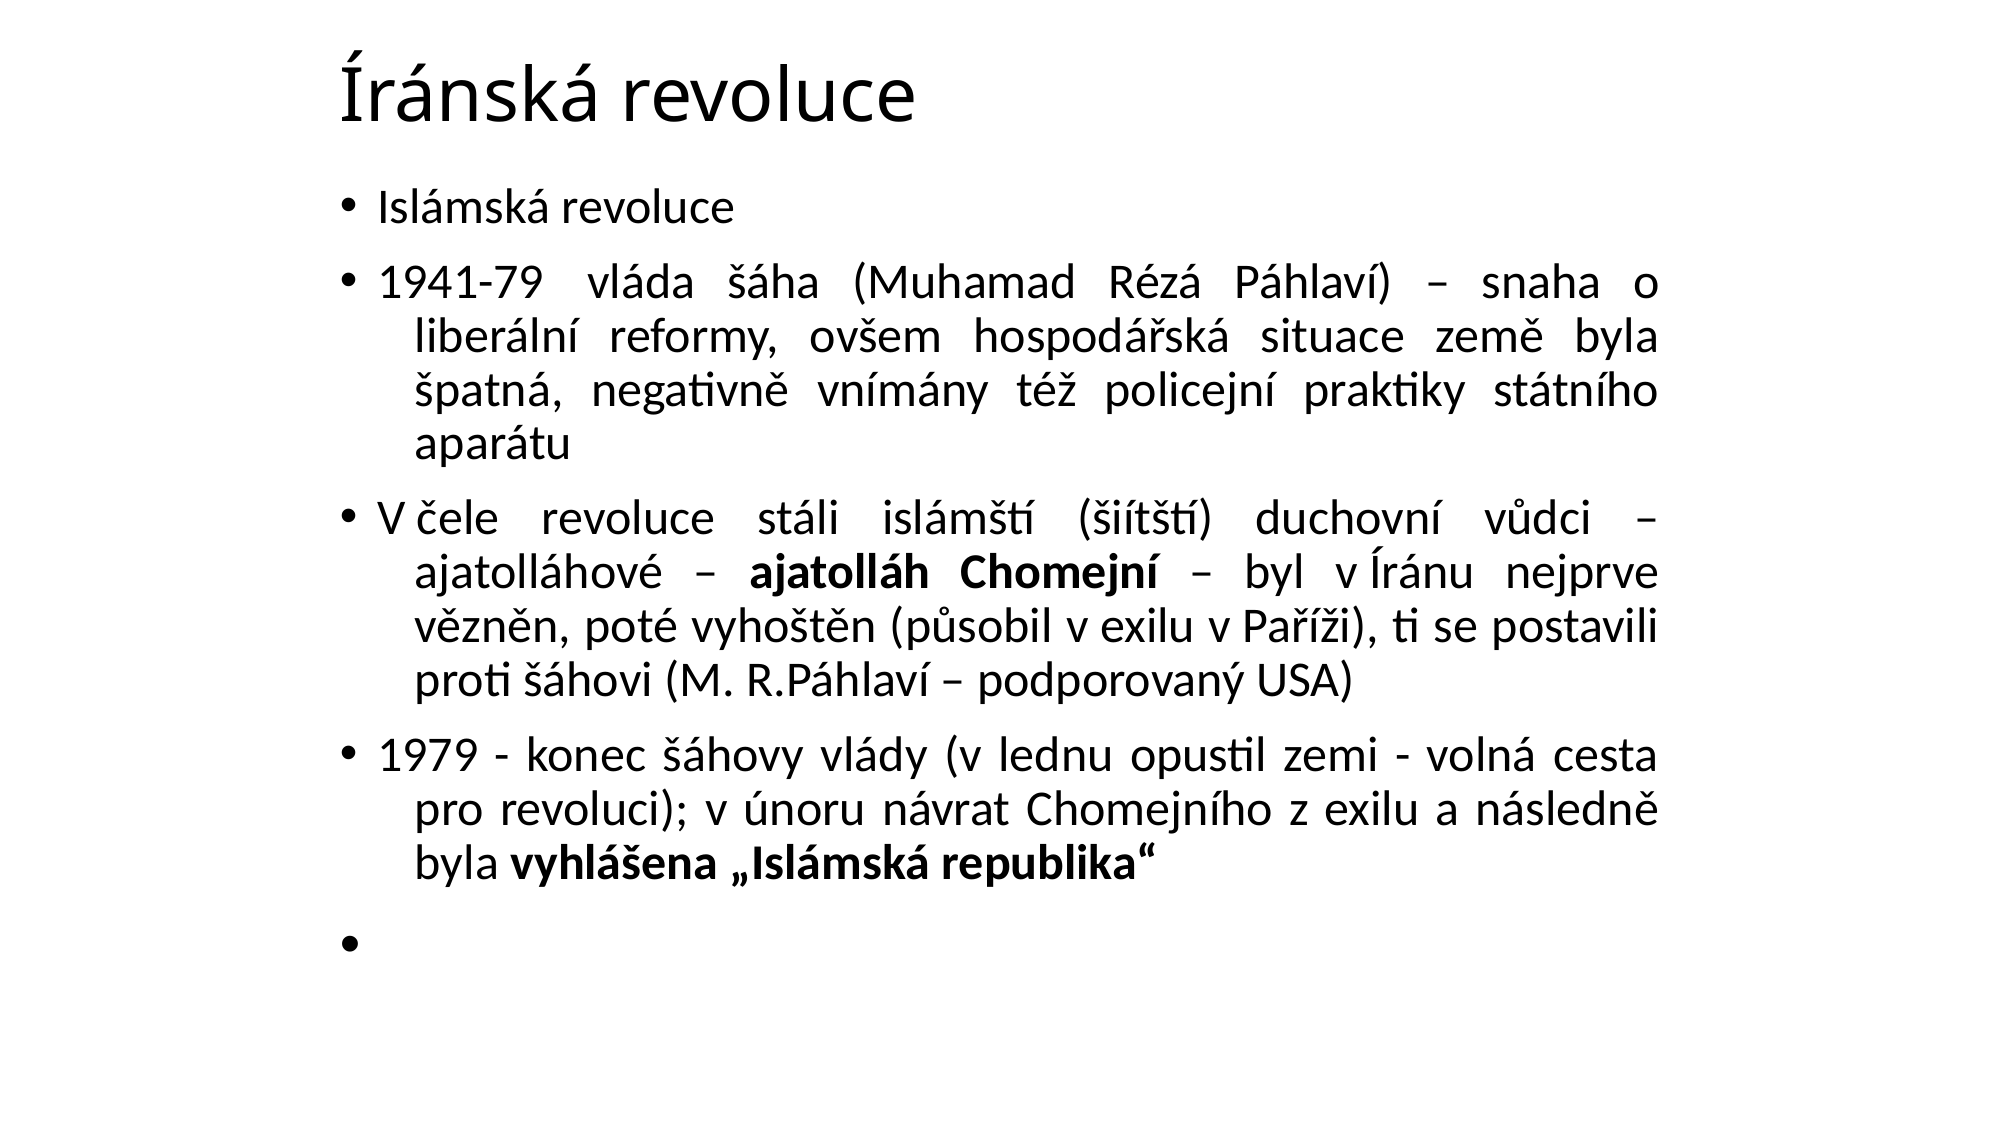

# Íránská revoluce
Islámská revoluce​
1941-79  vláda šáha (Muhamad Rézá Páhlaví) ­– snaha o liberální reformy, ovšem hospodářská situace země byla špatná, negativně vnímány též policejní praktiky státního aparátu​
V čele revoluce stáli islámští (šiítští) duchovní vůdci – ajatolláhové – ajatolláh Chomejní – byl v Íránu nejprve vězněn, poté vyhoštěn (působil v exilu v Paříži), ti se postavili proti šáhovi (M. R.Páhlaví – podporovaný USA)​
1979 - konec šáhovy vlády (v lednu opustil zemi - volná cesta pro revoluci); v únoru návrat Chomejního z exilu a následně byla vyhlášena „Islámská republika“